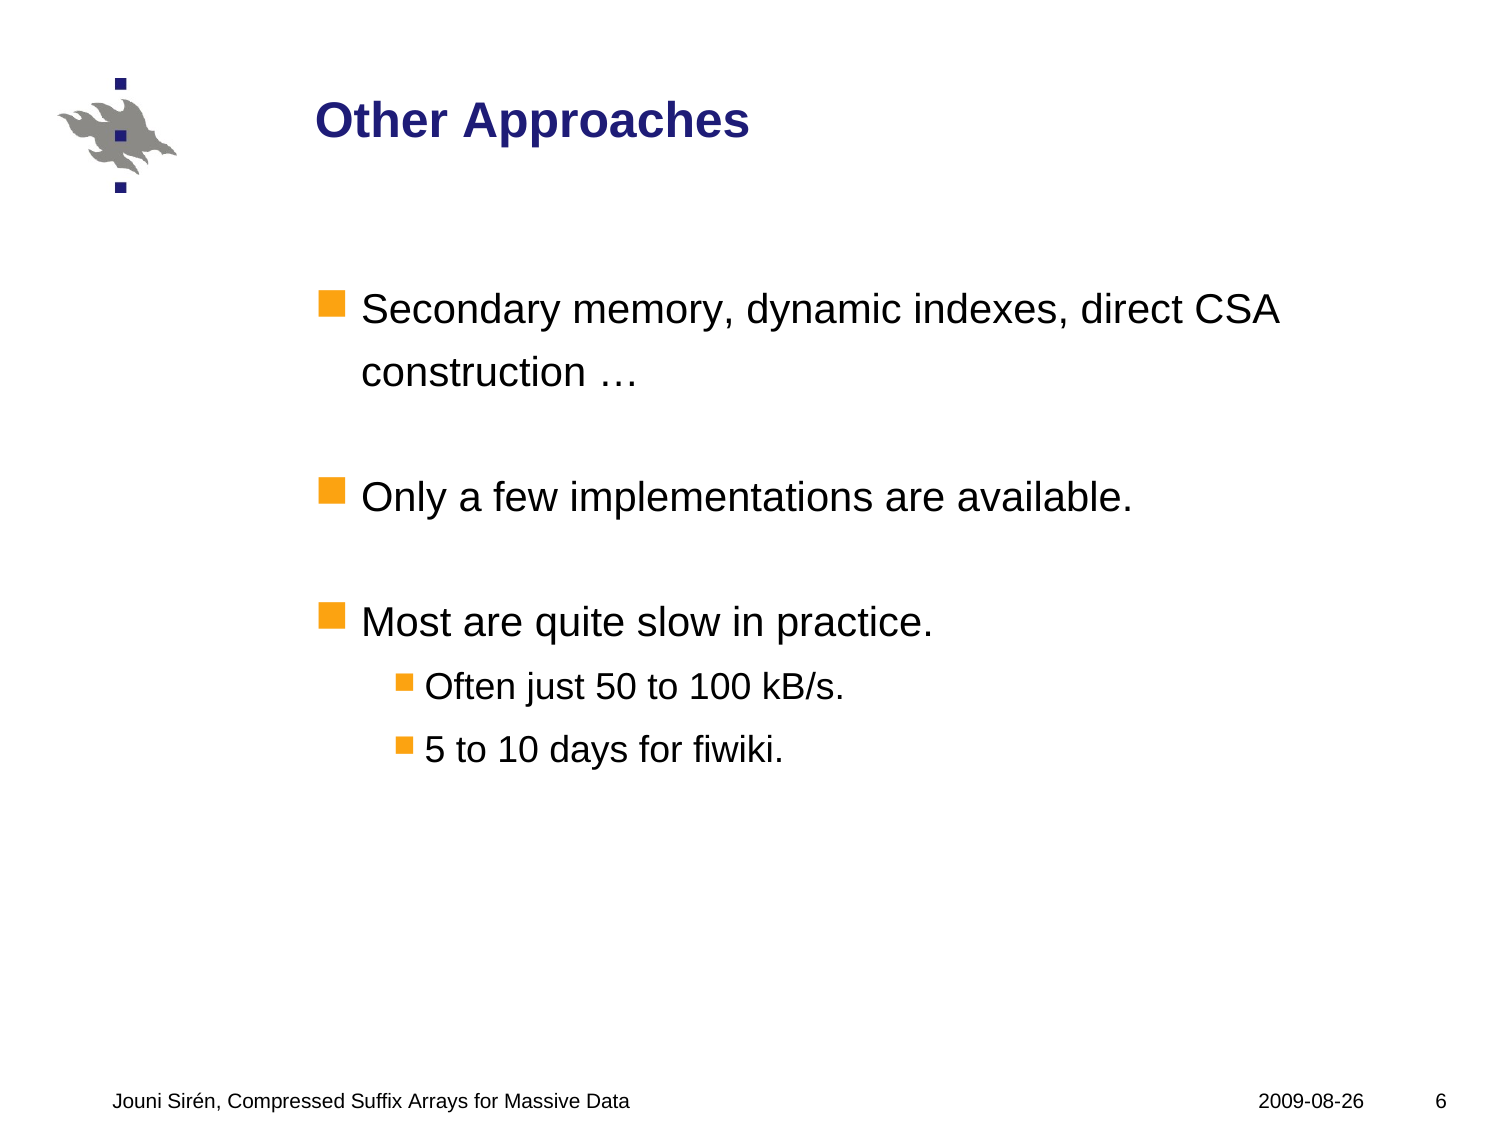

# Other Approaches
Secondary memory, dynamic indexes, direct CSA construction …
Only a few implementations are available.
Most are quite slow in practice.
Often just 50 to 100 kB/s.
5 to 10 days for fiwiki.
Jouni Sirén, Compressed Suffix Arrays for Massive Data
2009-08-26
6